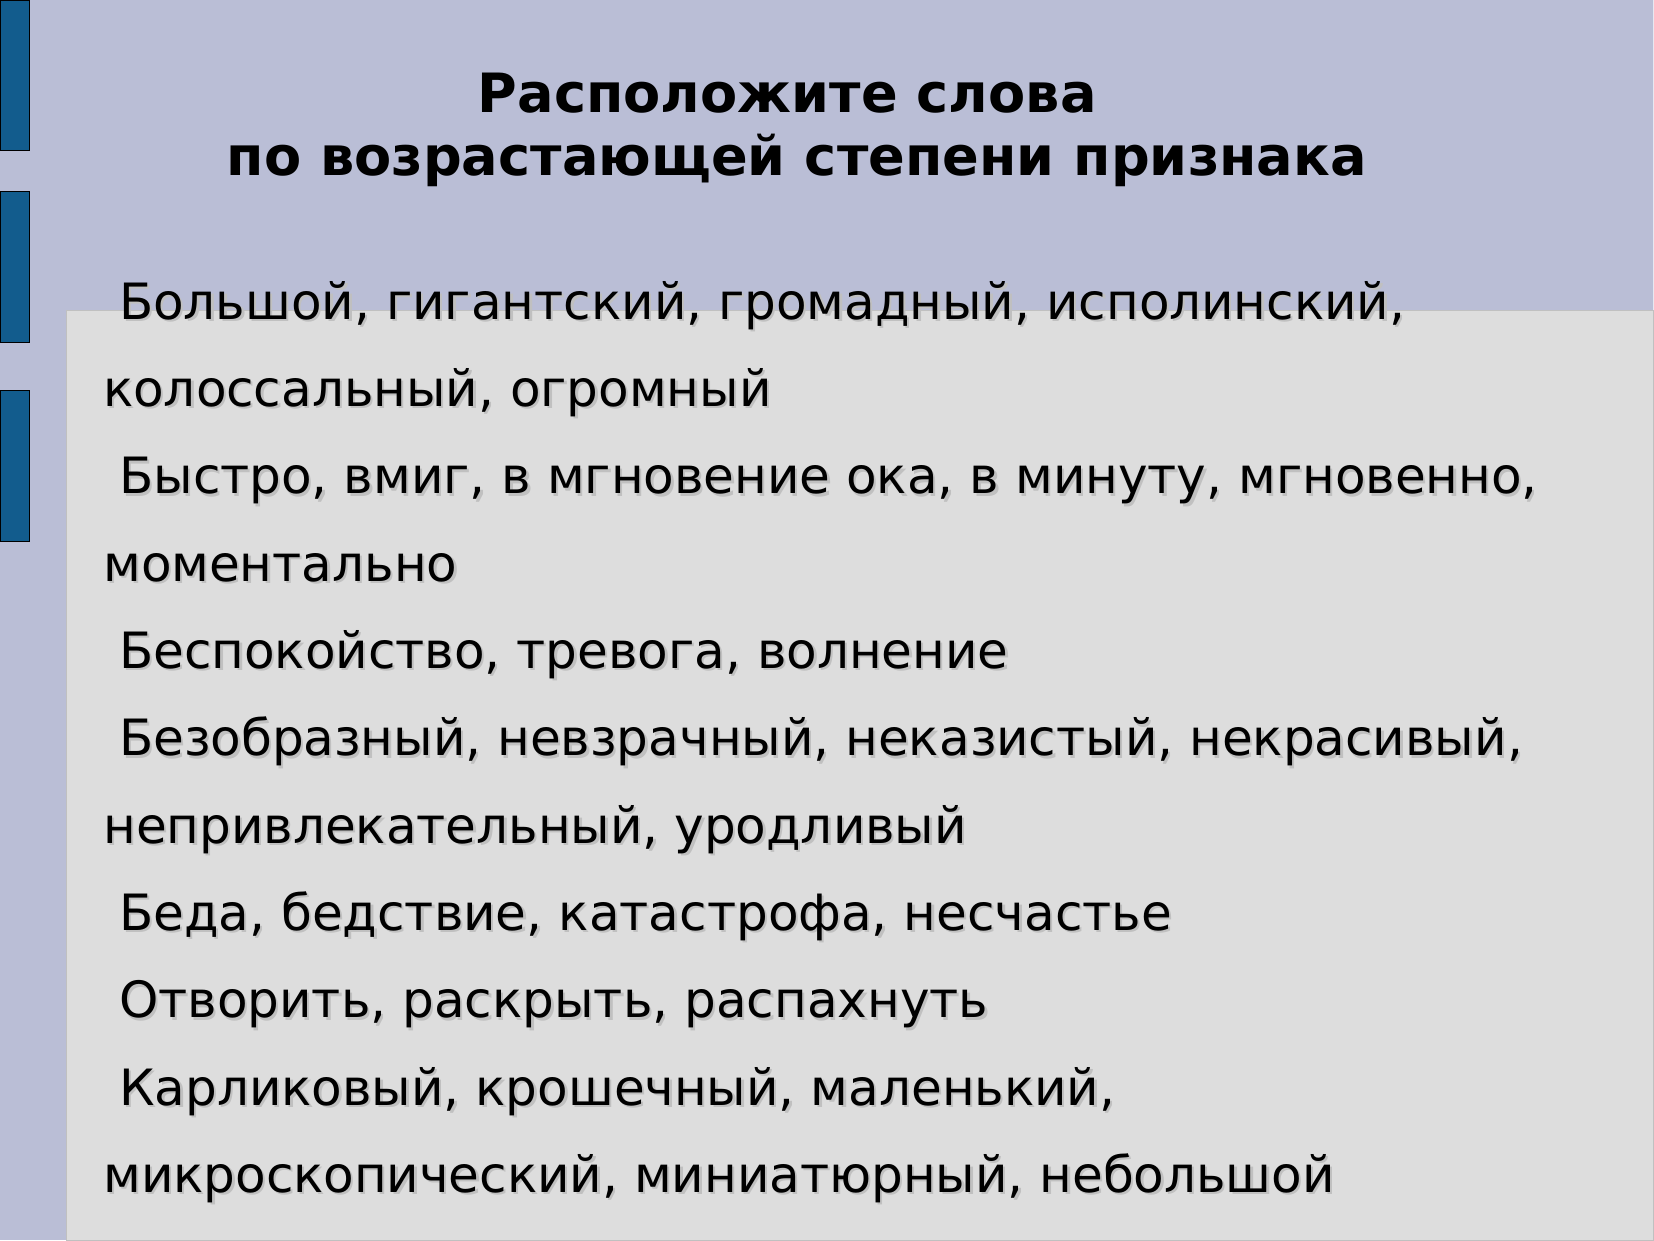

Расположите слова
по возрастающей степени признака
 Большой, гигантский, громадный, исполинский, колоссальный, огромный
 Быстро, вмиг, в мгновение ока, в минуту, мгновенно, моментально
 Беспокойство, тревога, волнение
 Безобразный, невзрачный, неказистый, некрасивый, непривлекательный, уродливый
 Беда, бедствие, катастрофа, несчастье
 Отворить, раскрыть, распахнуть
 Карликовый, крошечный, маленький, микроскопический, миниатюрный, небольшой